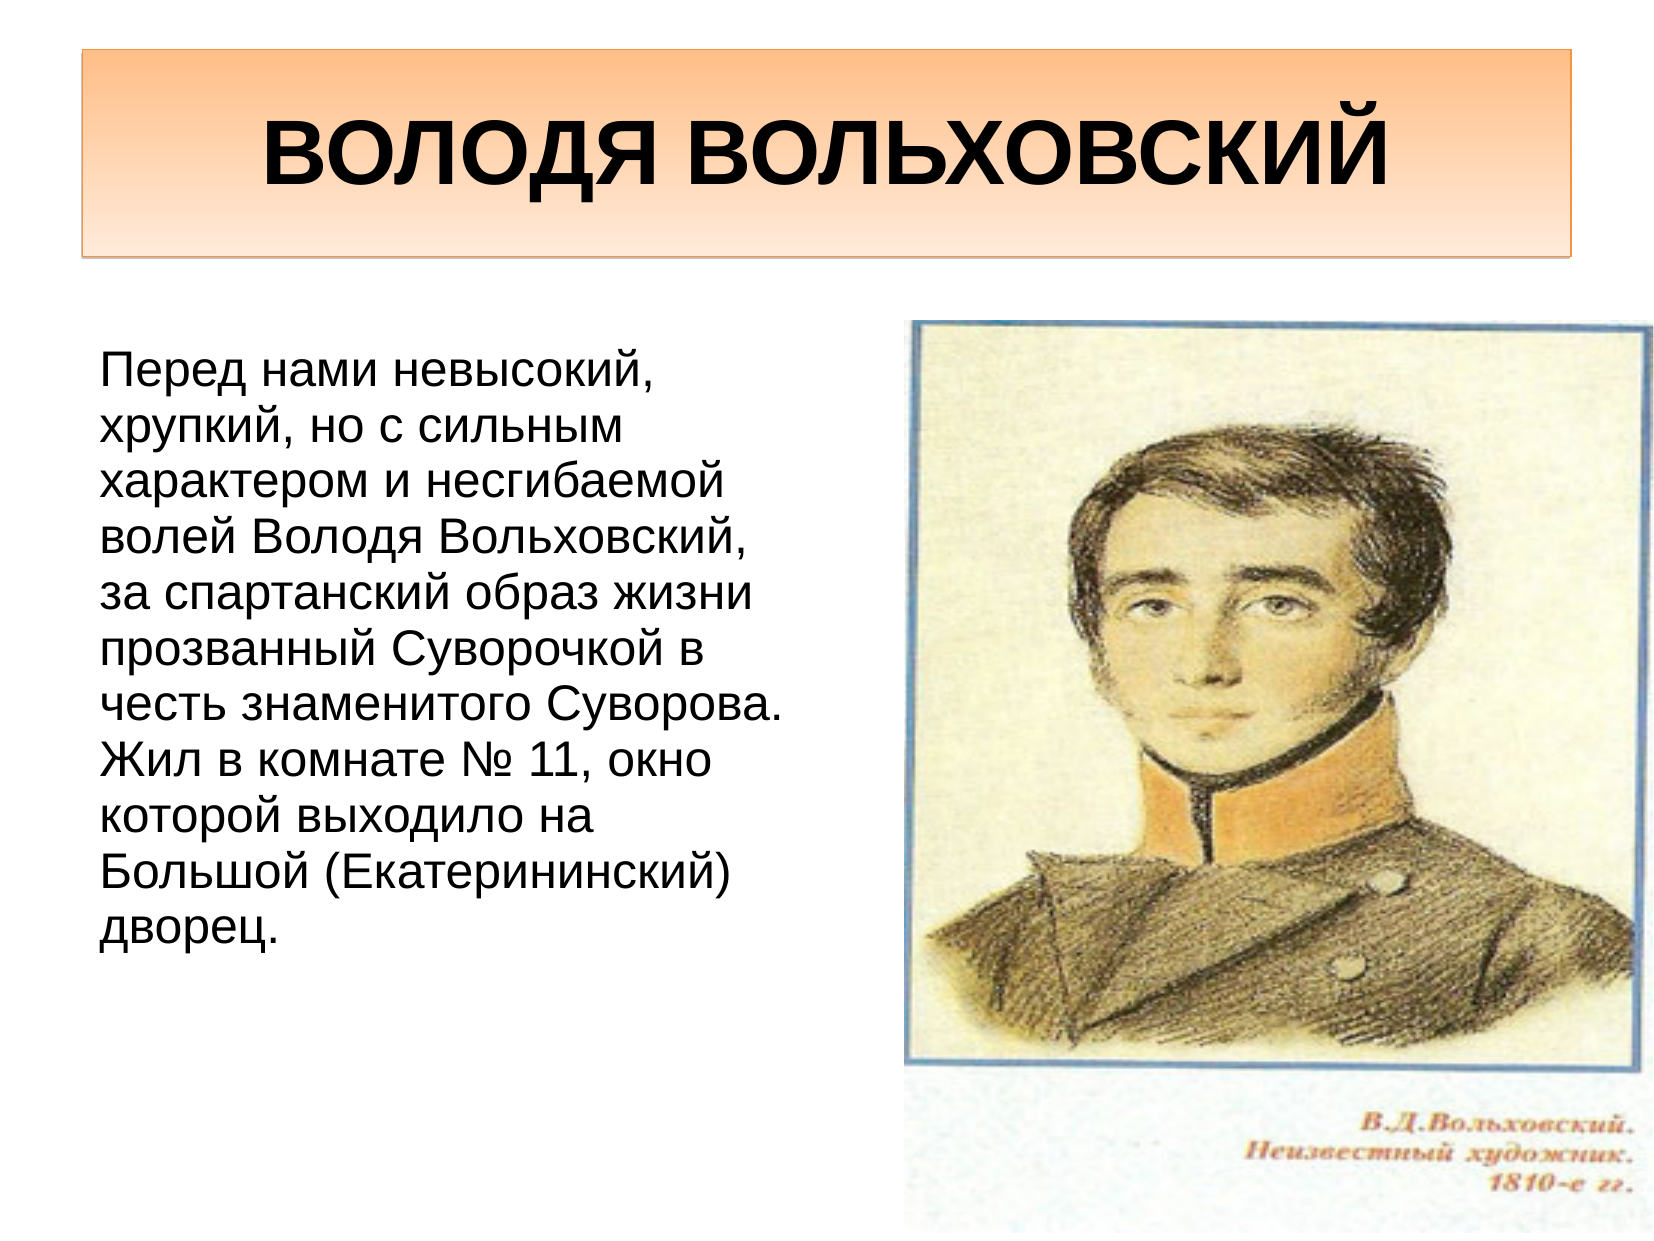

# ВОЛОДЯ ВОЛЬХОВСКИЙ
Перед нами невысокий, хрупкий, но с сильным характером и несгибаемой волей Володя Вольховский, за спартанский образ жизни прозванный Суворочкой в честь знаменитого Суворова. Жил в комнате № 11, окно которой выходило на Большой (Екатерининский) дворец.